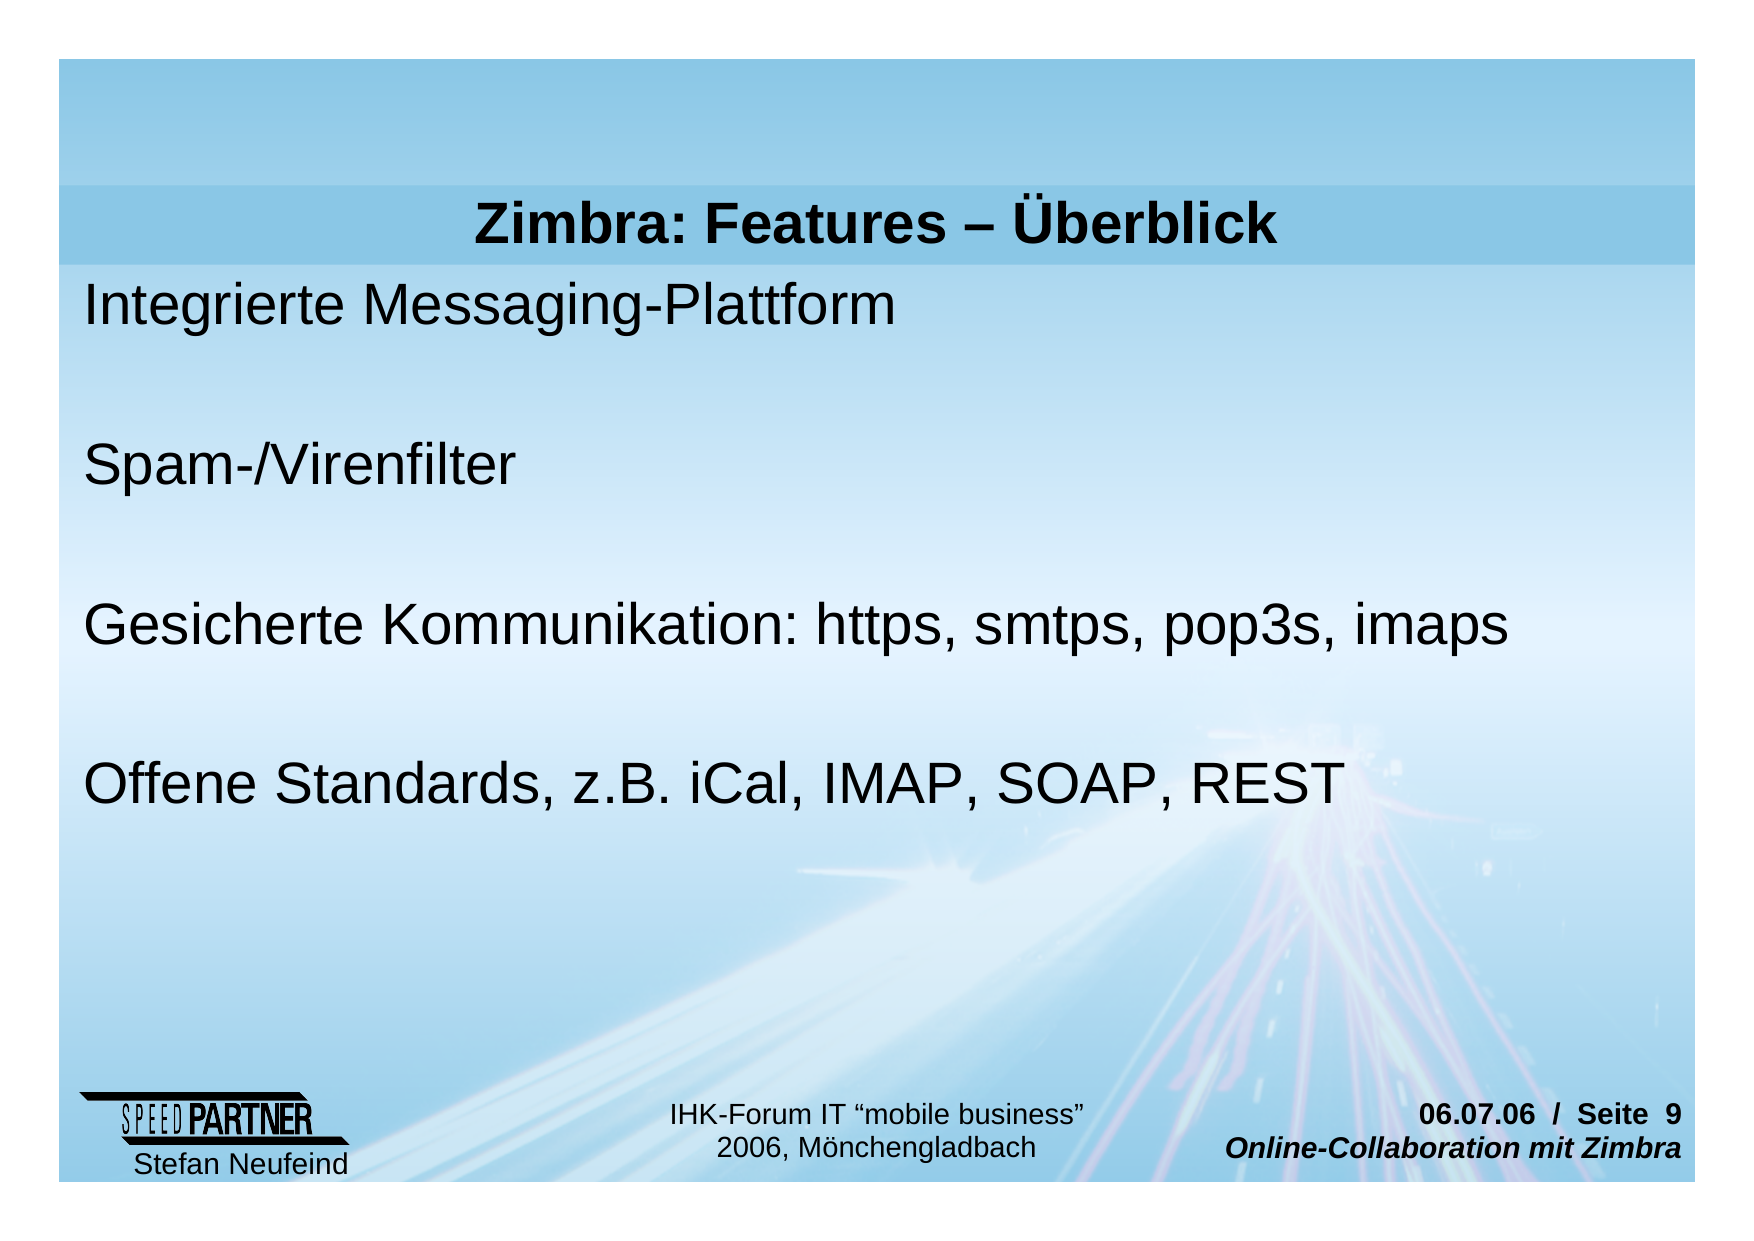

# Zimbra: Features – Überblick
Integrierte Messaging-Plattform
Spam-/Virenfilter
Gesicherte Kommunikation: https, smtps, pop3s, imaps
Offene Standards, z.B. iCal, IMAP, SOAP, REST